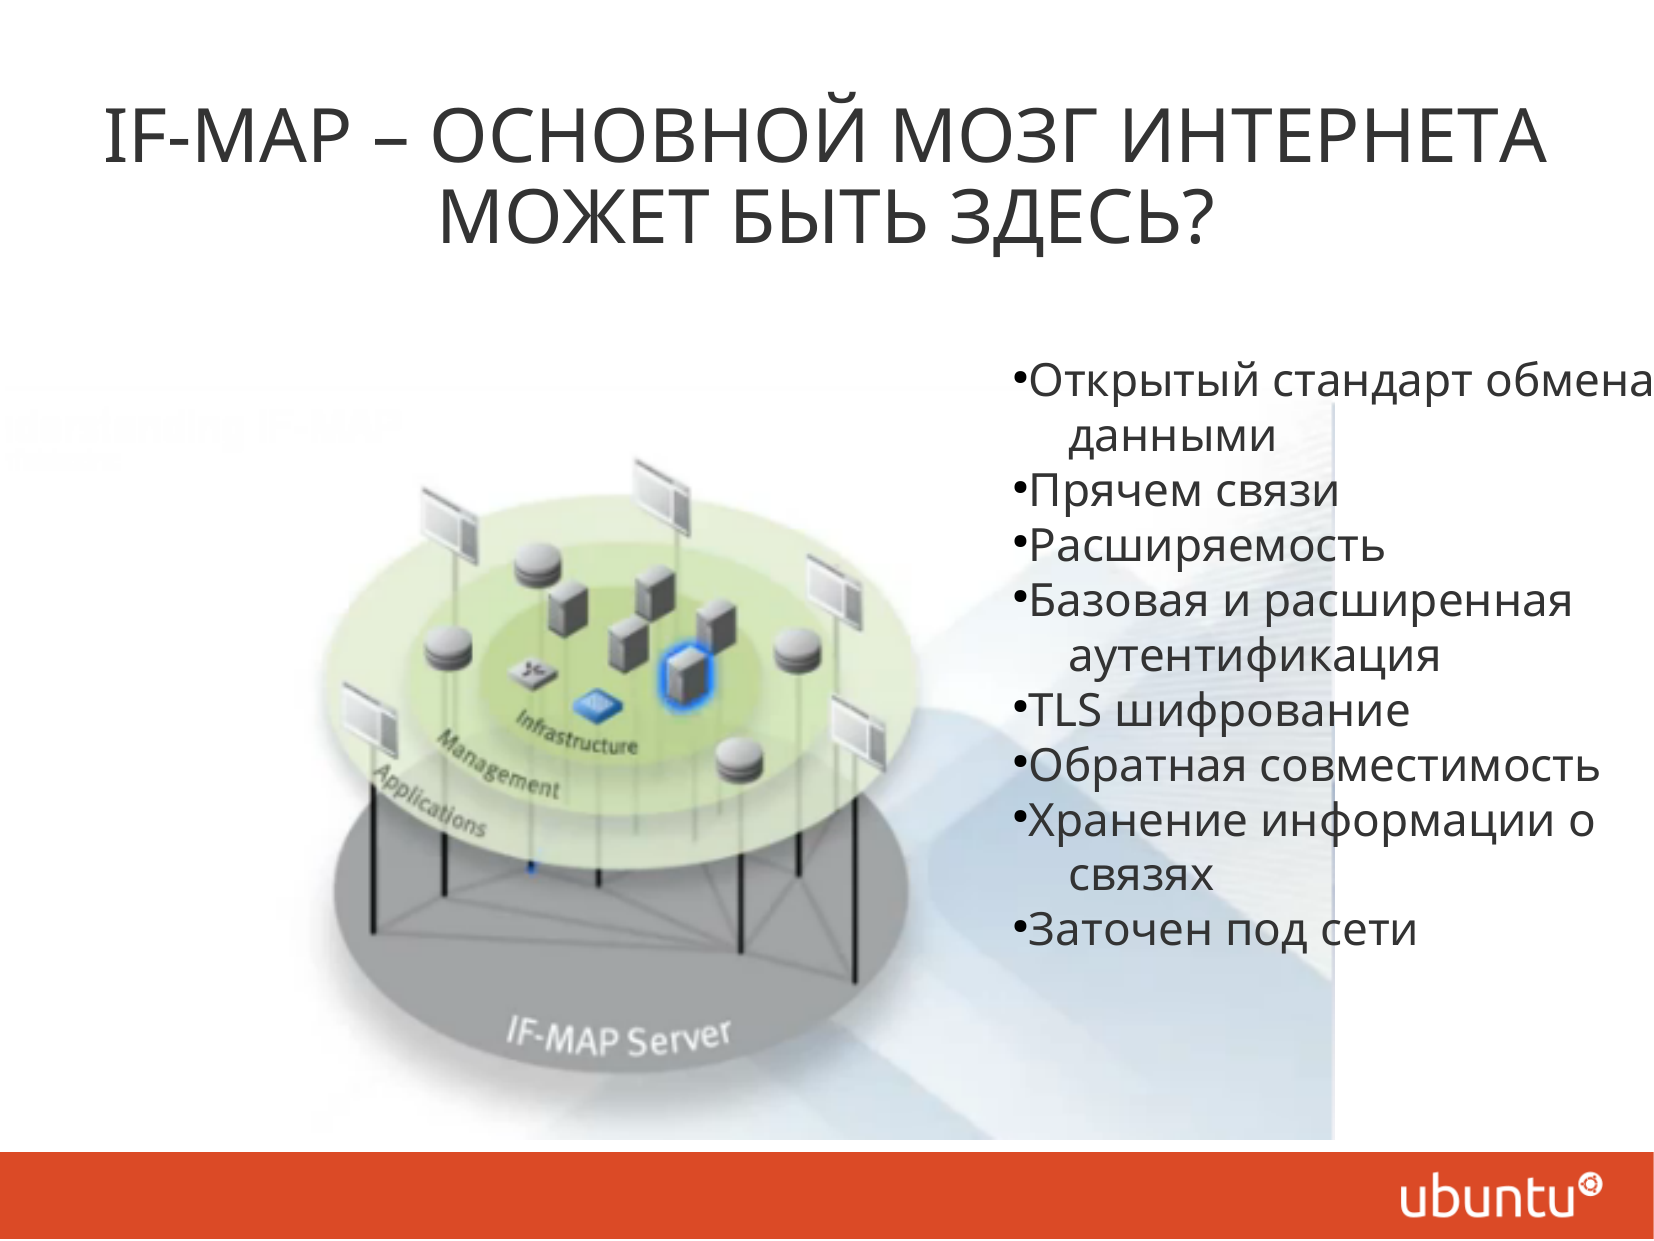

# IF-MAP – ОСНОВНОЙ МОЗГ ИНТЕРНЕТА МОЖЕТ БЫТЬ ЗДЕСЬ?
Открытый стандарт обмена данными
Прячем связи
Расширяемость
Базовая и расширенная аутентификация
TLS шифрование
Обратная совместимость
Хранение информации о связях
Заточен под сети